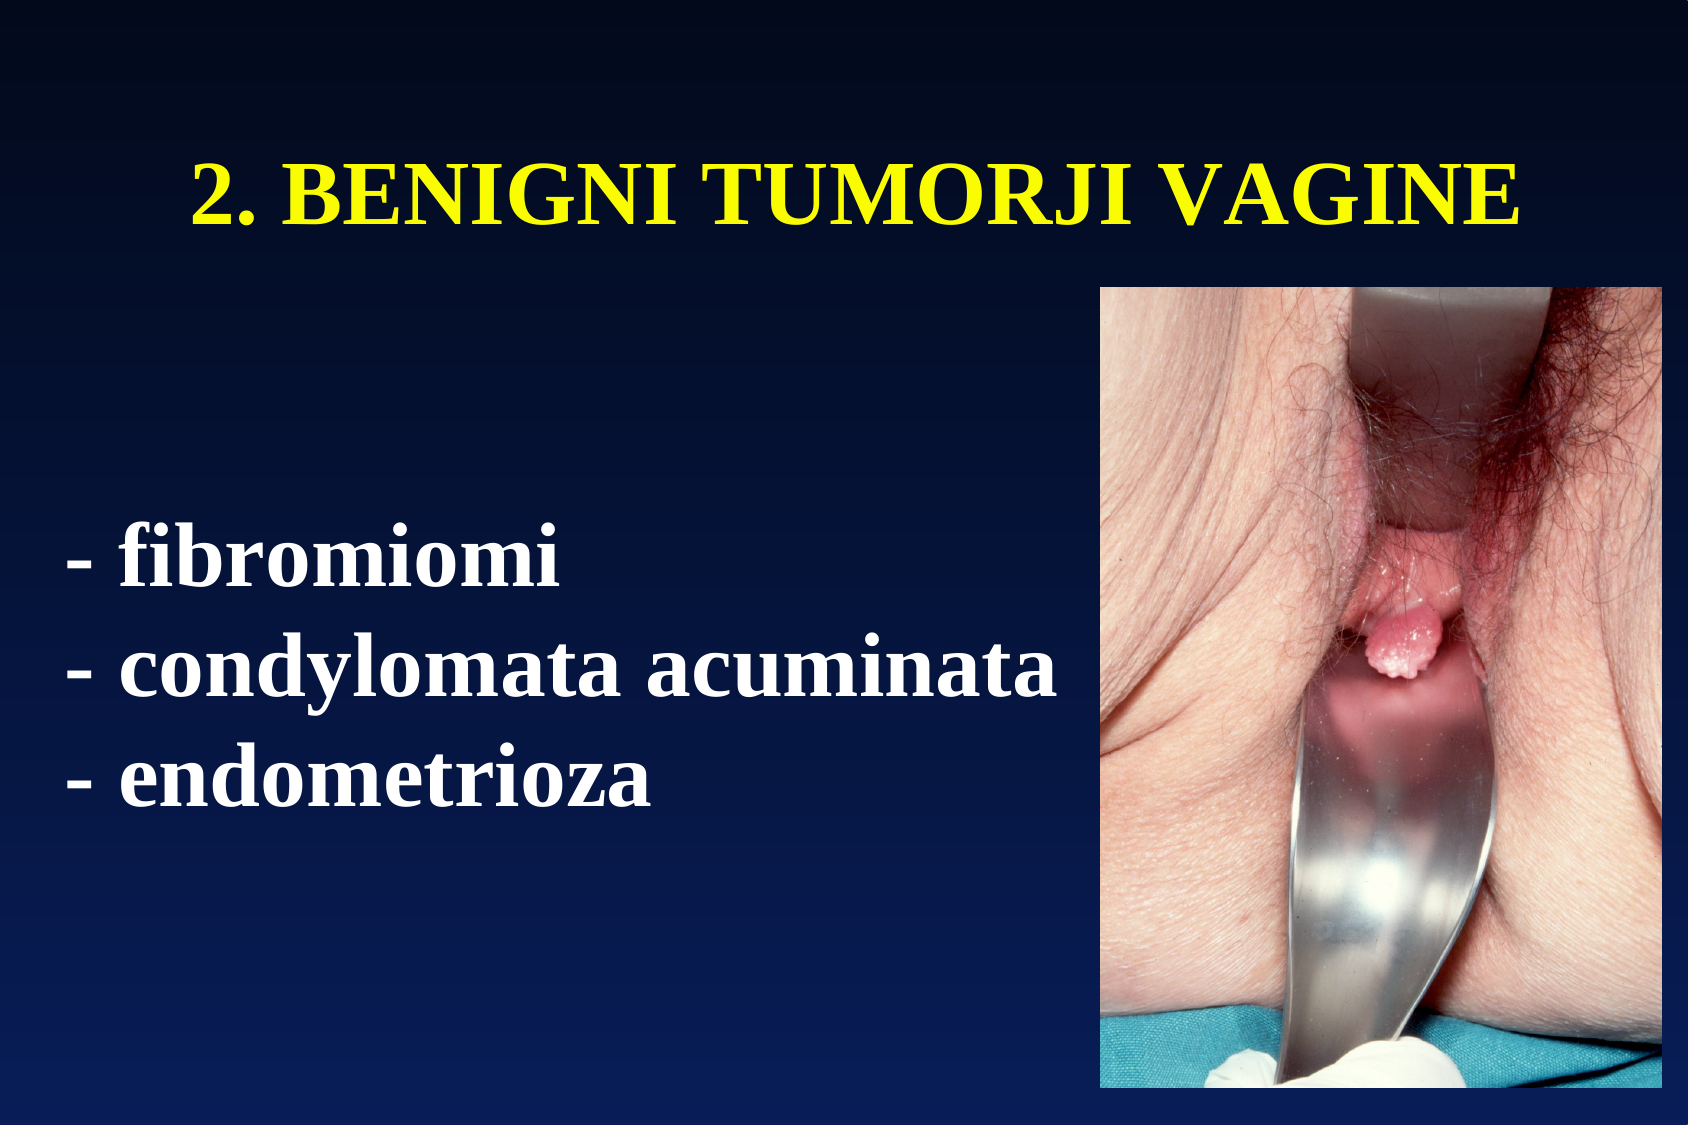

# 2. BENIGNI TUMORJI VAGINE
- fibromiomi
- condylomata acuminata
- endometrioza